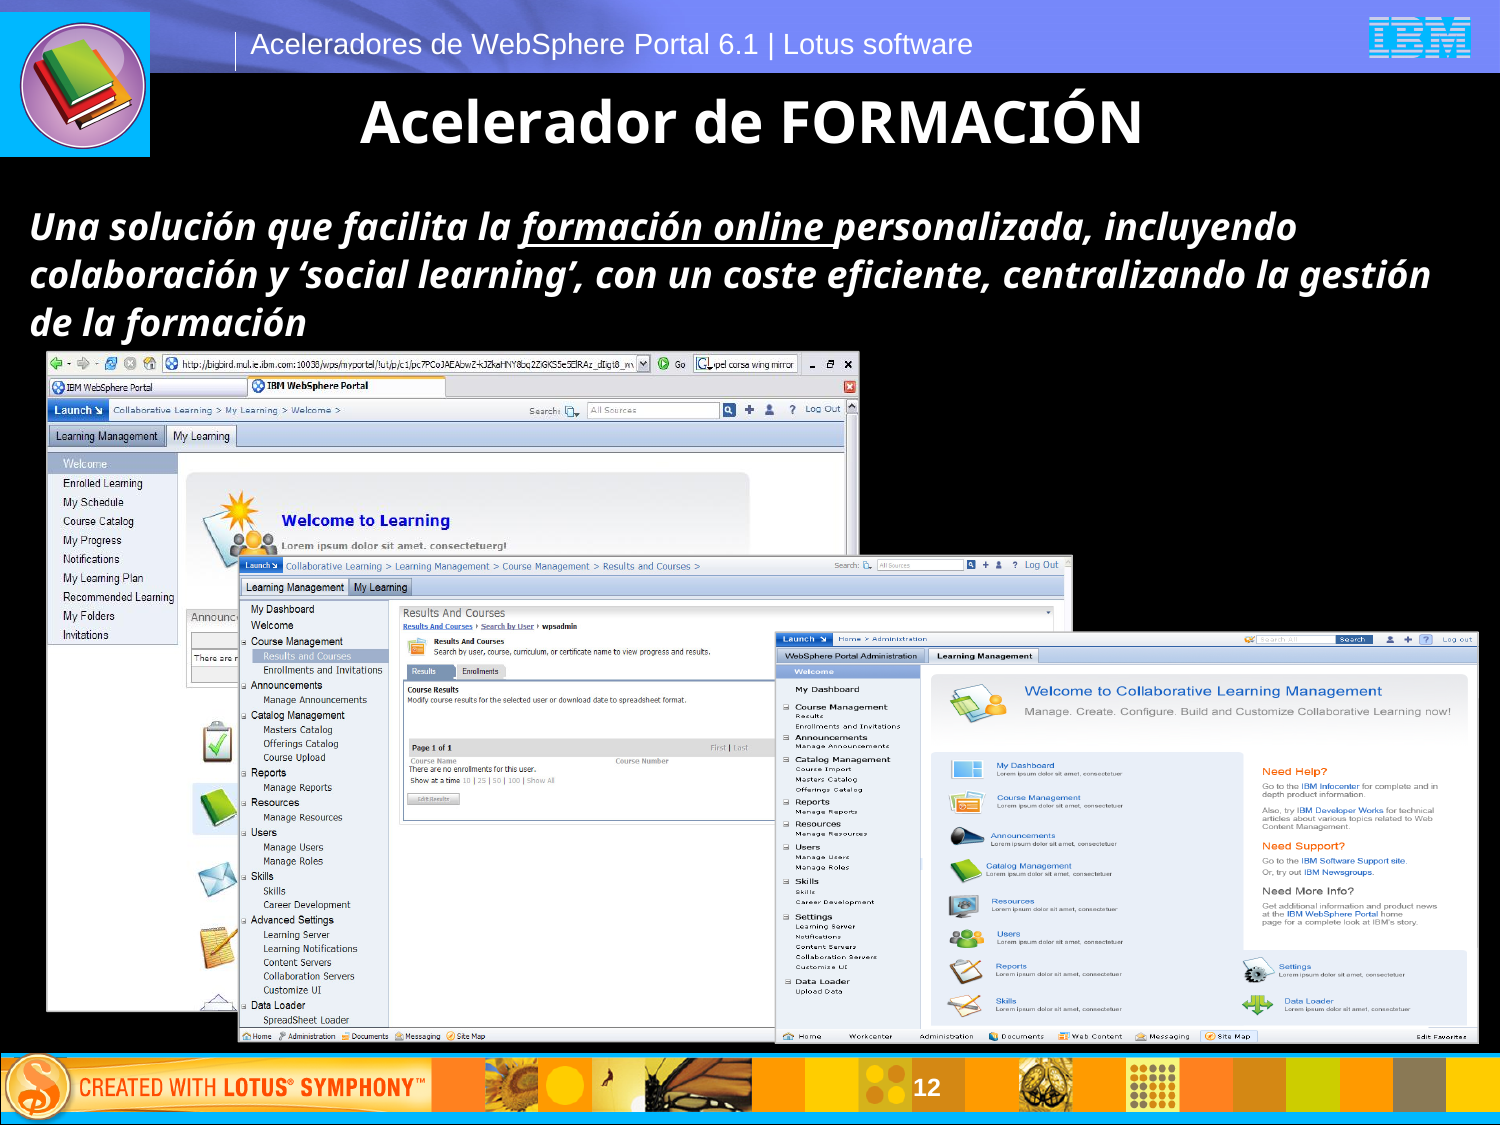

Acelerador de FORMACIÓN
Una solución que facilita la formación online personalizada, incluyendo colaboración y ‘social learning’, con un coste eficiente, centralizando la gestión de la formación
12